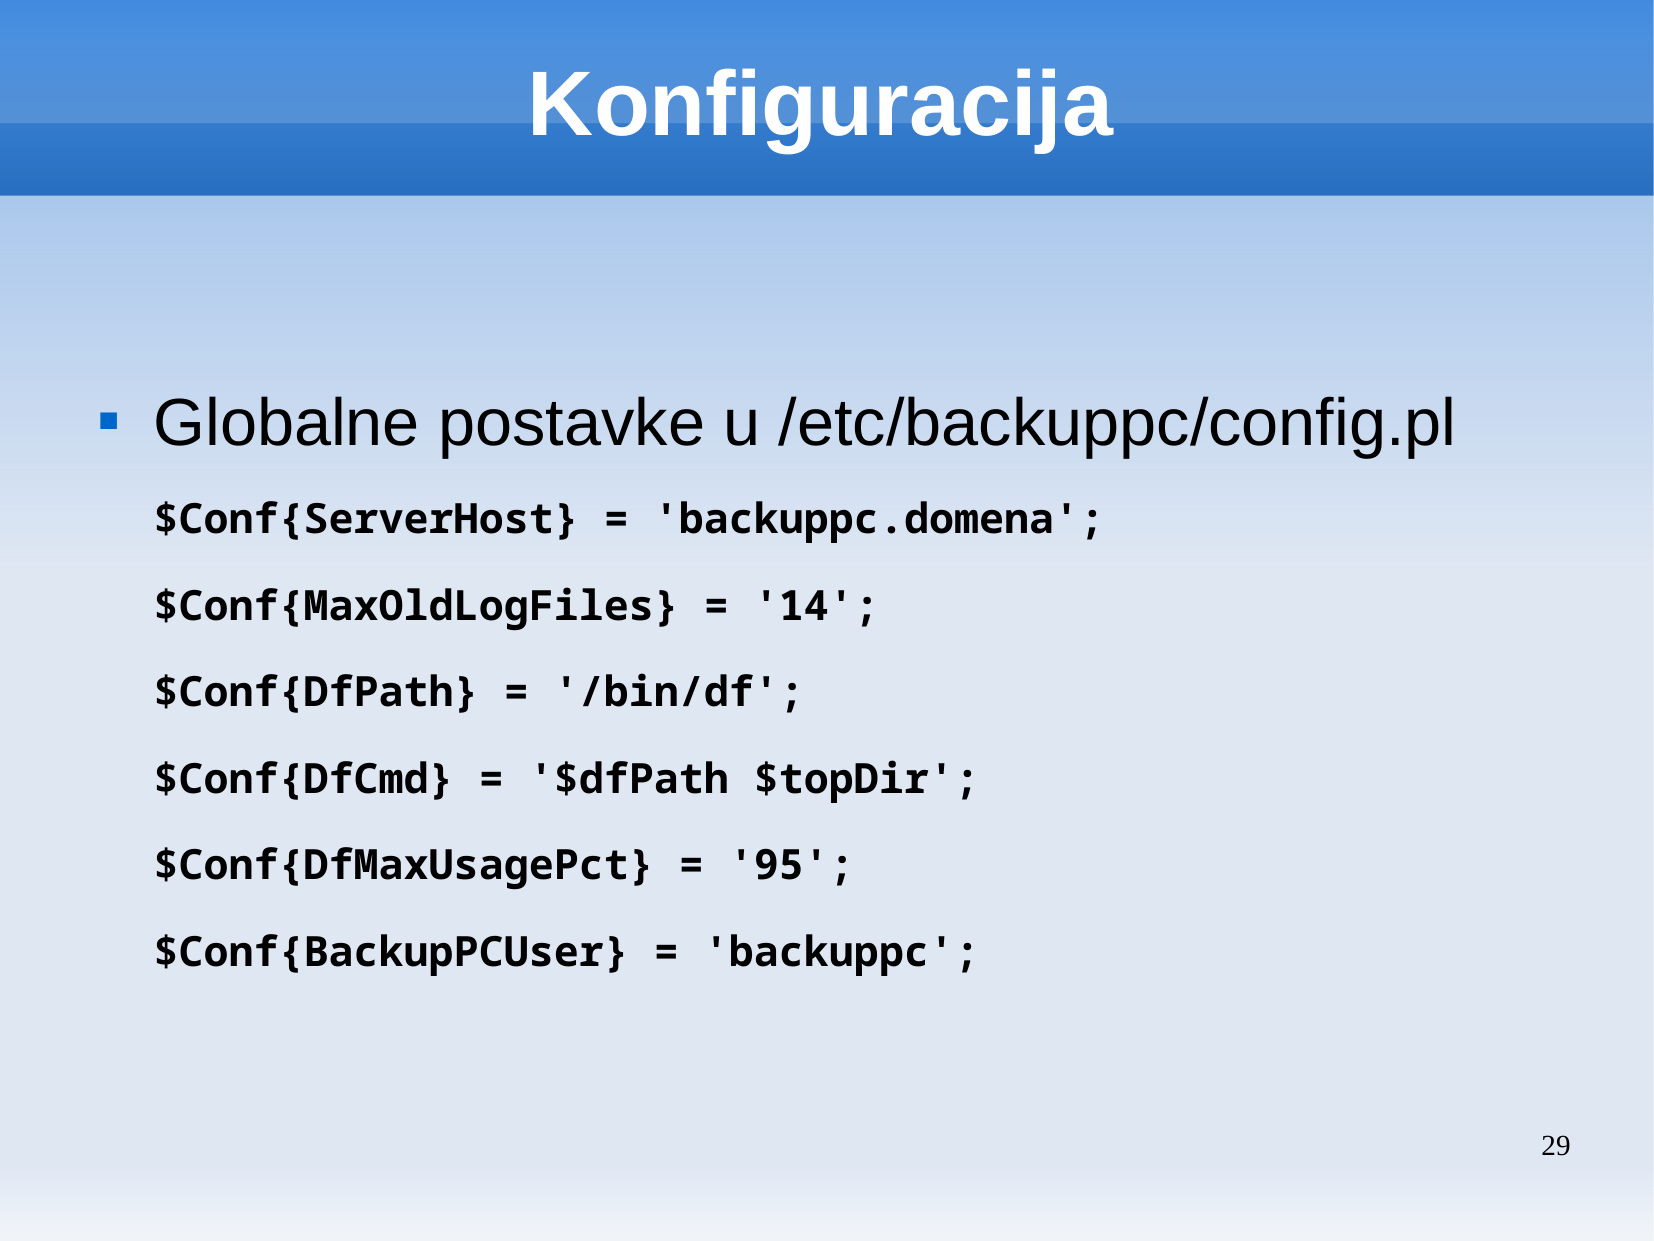

# Konfiguracija
Globalne postavke u /etc/backuppc/config.pl
$Conf{ServerHost} = 'backuppc.domena';
$Conf{MaxOldLogFiles} = '14';
$Conf{DfPath} = '/bin/df';
$Conf{DfCmd} = '$dfPath $topDir';
$Conf{DfMaxUsagePct} = '95';
$Conf{BackupPCUser} = 'backuppc';
29